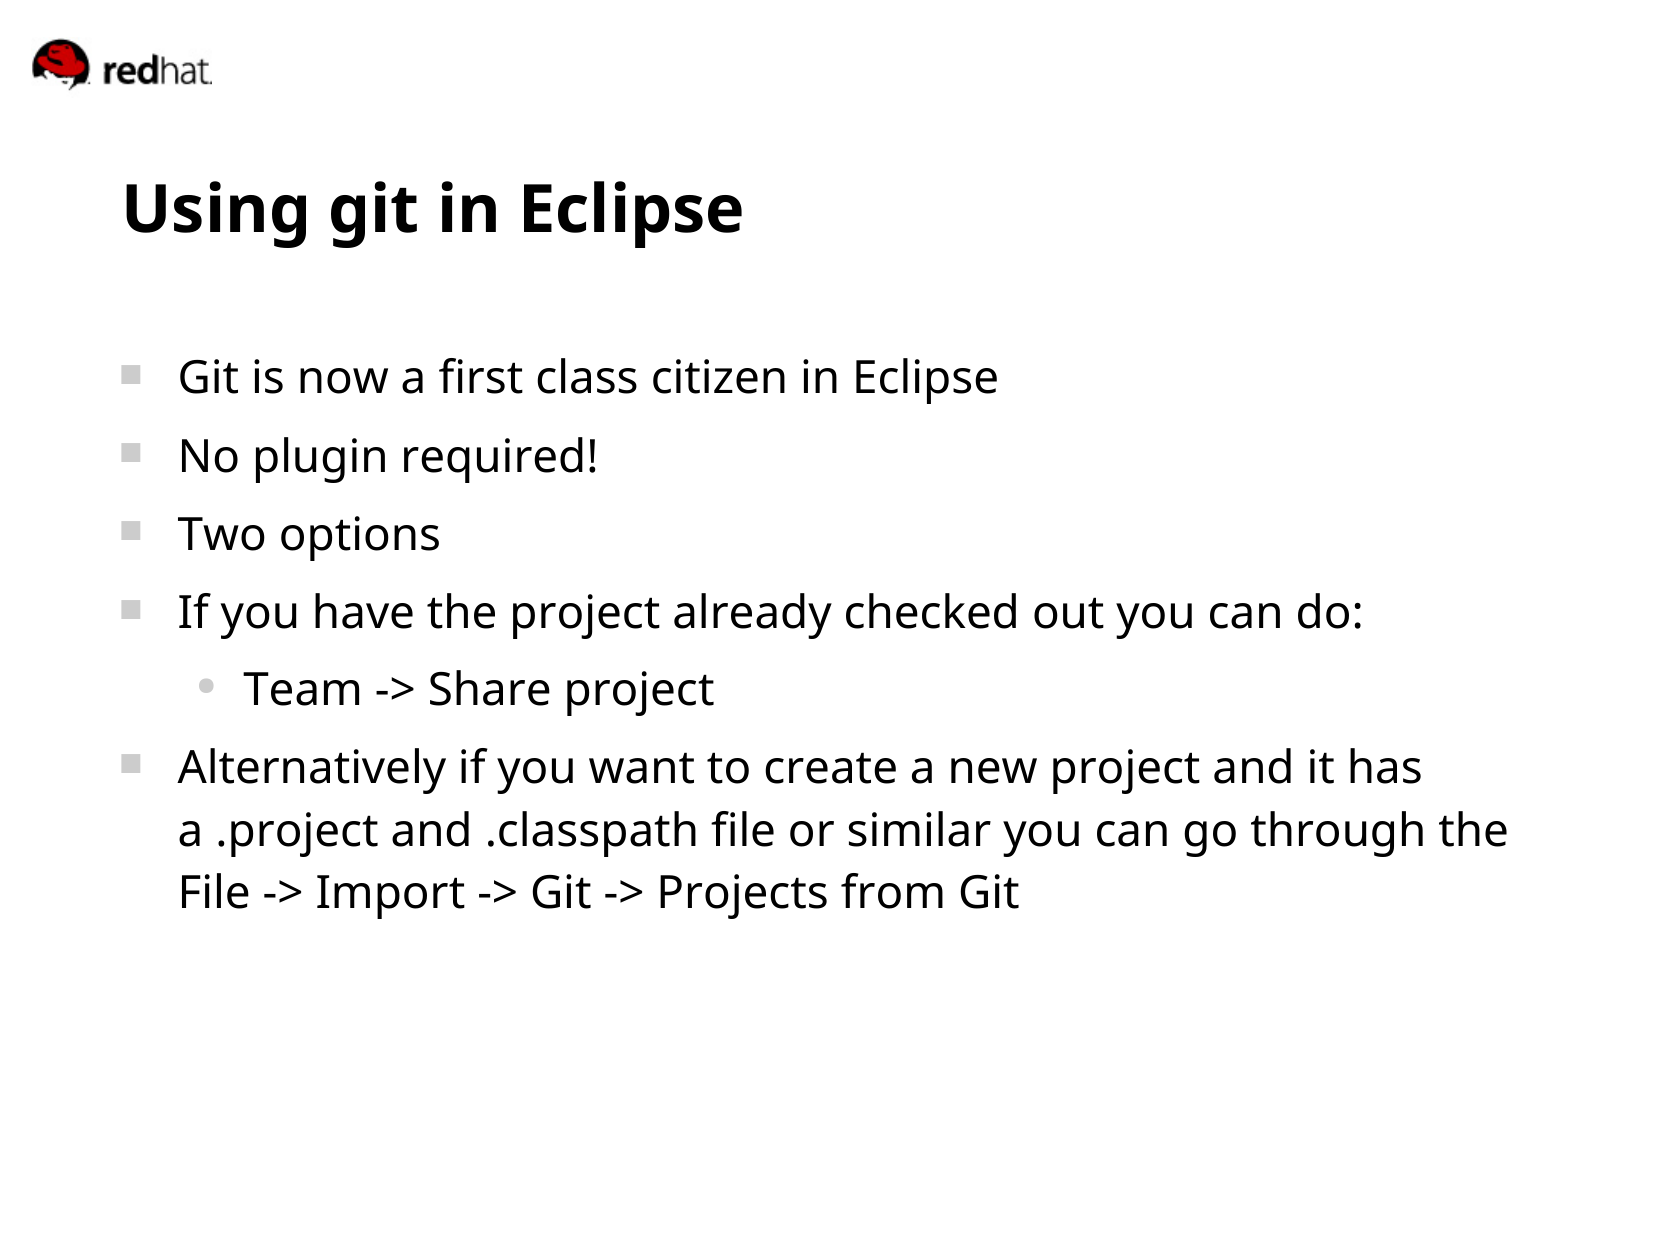

# Using git in Eclipse
Git is now a first class citizen in Eclipse
No plugin required!
Two options
If you have the project already checked out you can do:
Team -> Share project
Alternatively if you want to create a new project and it has a .project and .classpath file or similar you can go through the File -> Import -> Git -> Projects from Git